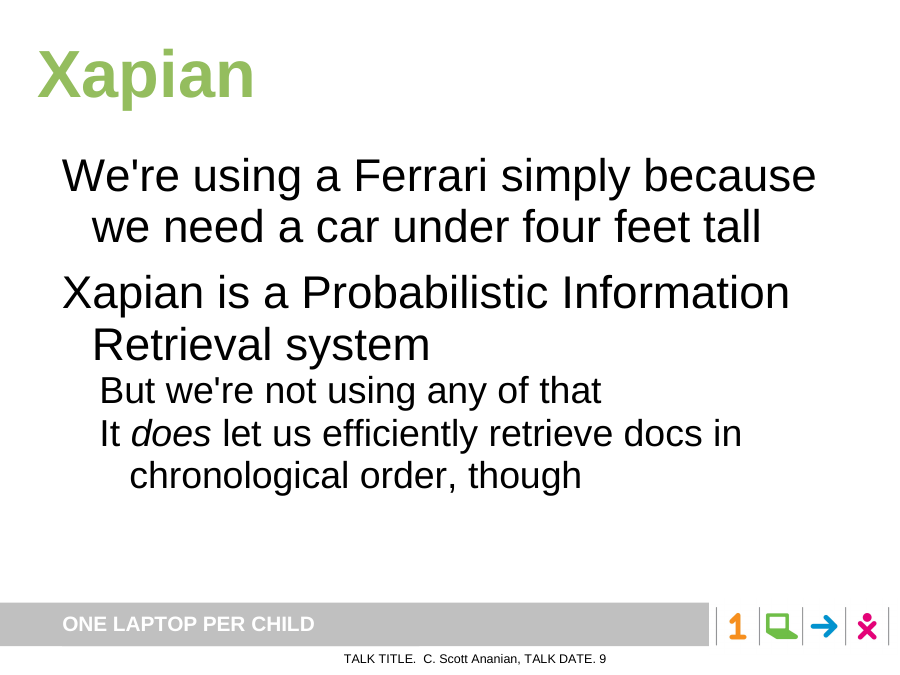

# Xapian
We're using a Ferrari simply because we need a car under four feet tall
Xapian is a Probabilistic Information Retrieval system
But we're not using any of that
It does let us efficiently retrieve docs in chronological order, though